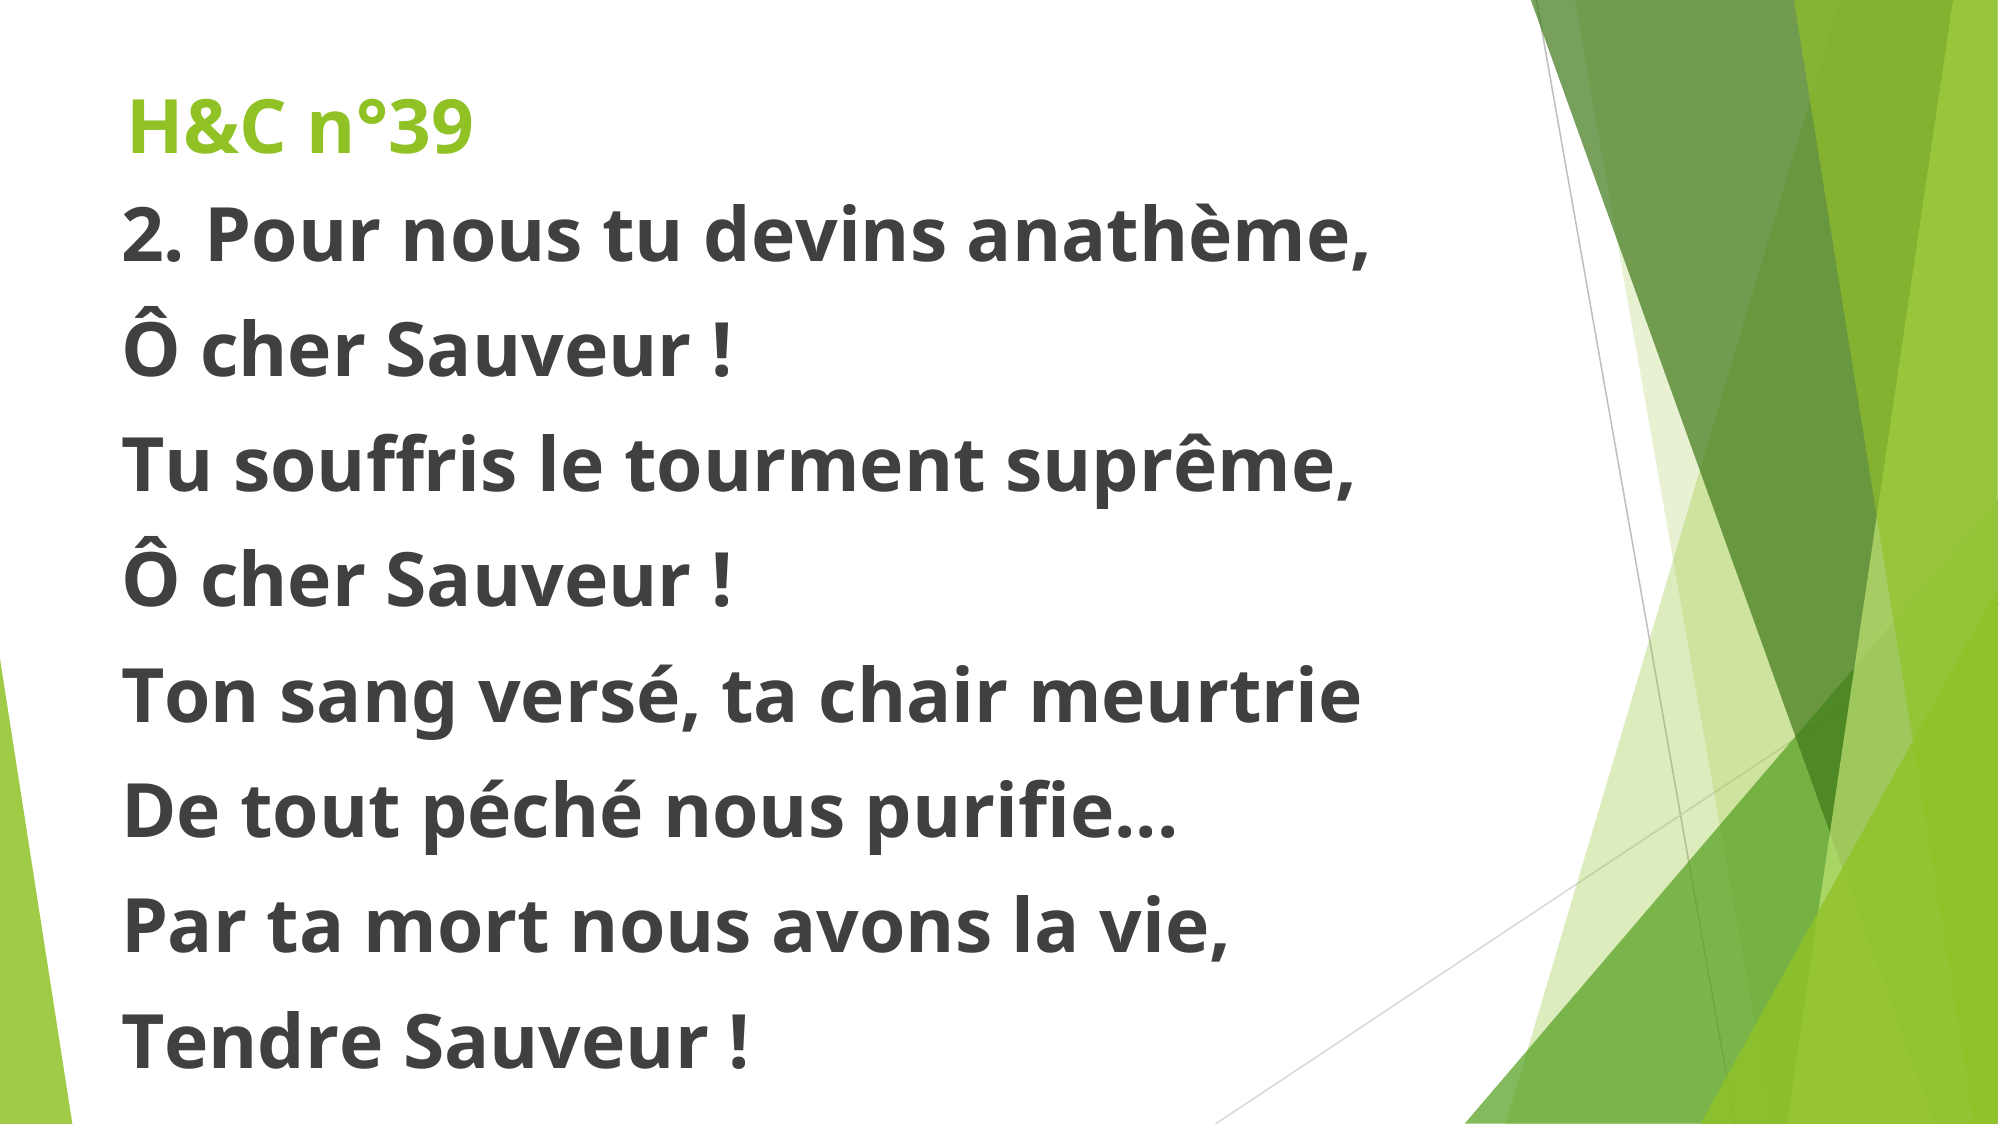

H&C n°39
2. Pour nous tu devins anathème,
Ô cher Sauveur !
Tu souffris le tourment suprême,
Ô cher Sauveur !
Ton sang versé, ta chair meurtrie
De tout péché nous purifie...
Par ta mort nous avons la vie,
Tendre Sauveur !